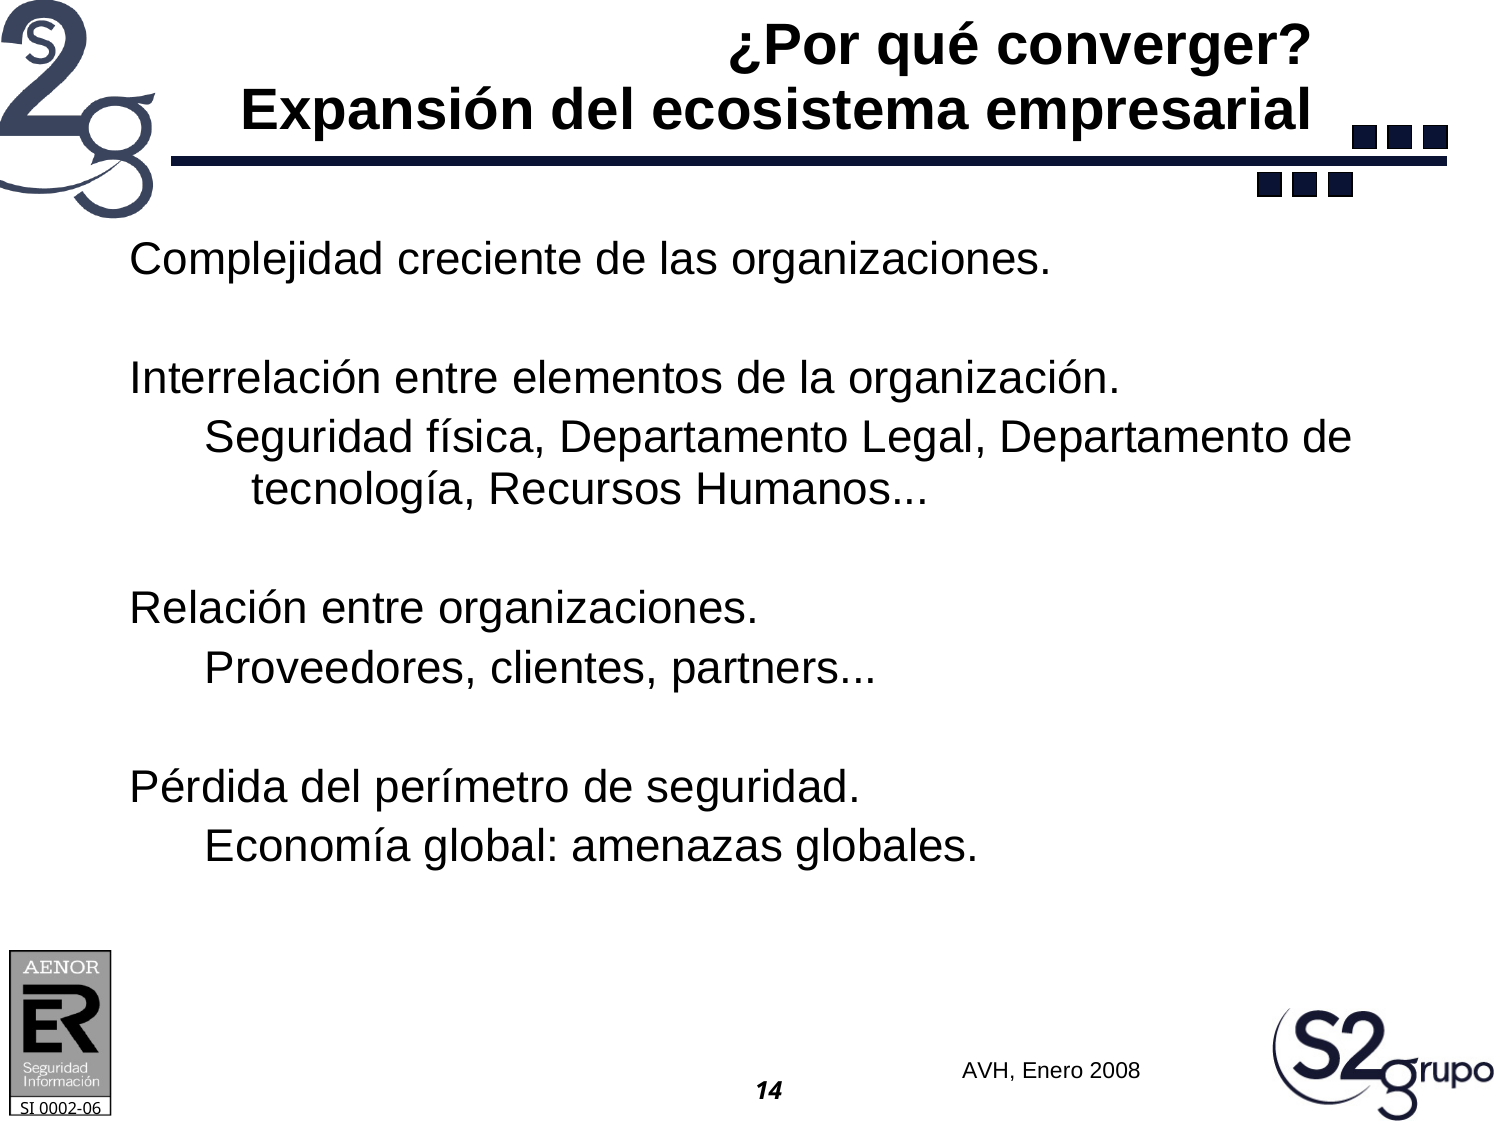

# ¿Por qué converger? Expansión del ecosistema empresarial
Complejidad creciente de las organizaciones.
Interrelación entre elementos de la organización.
Seguridad física, Departamento Legal, Departamento de tecnología, Recursos Humanos...
Relación entre organizaciones.
Proveedores, clientes, partners...
Pérdida del perímetro de seguridad.
Economía global: amenazas globales.
AVH, Enero 2008